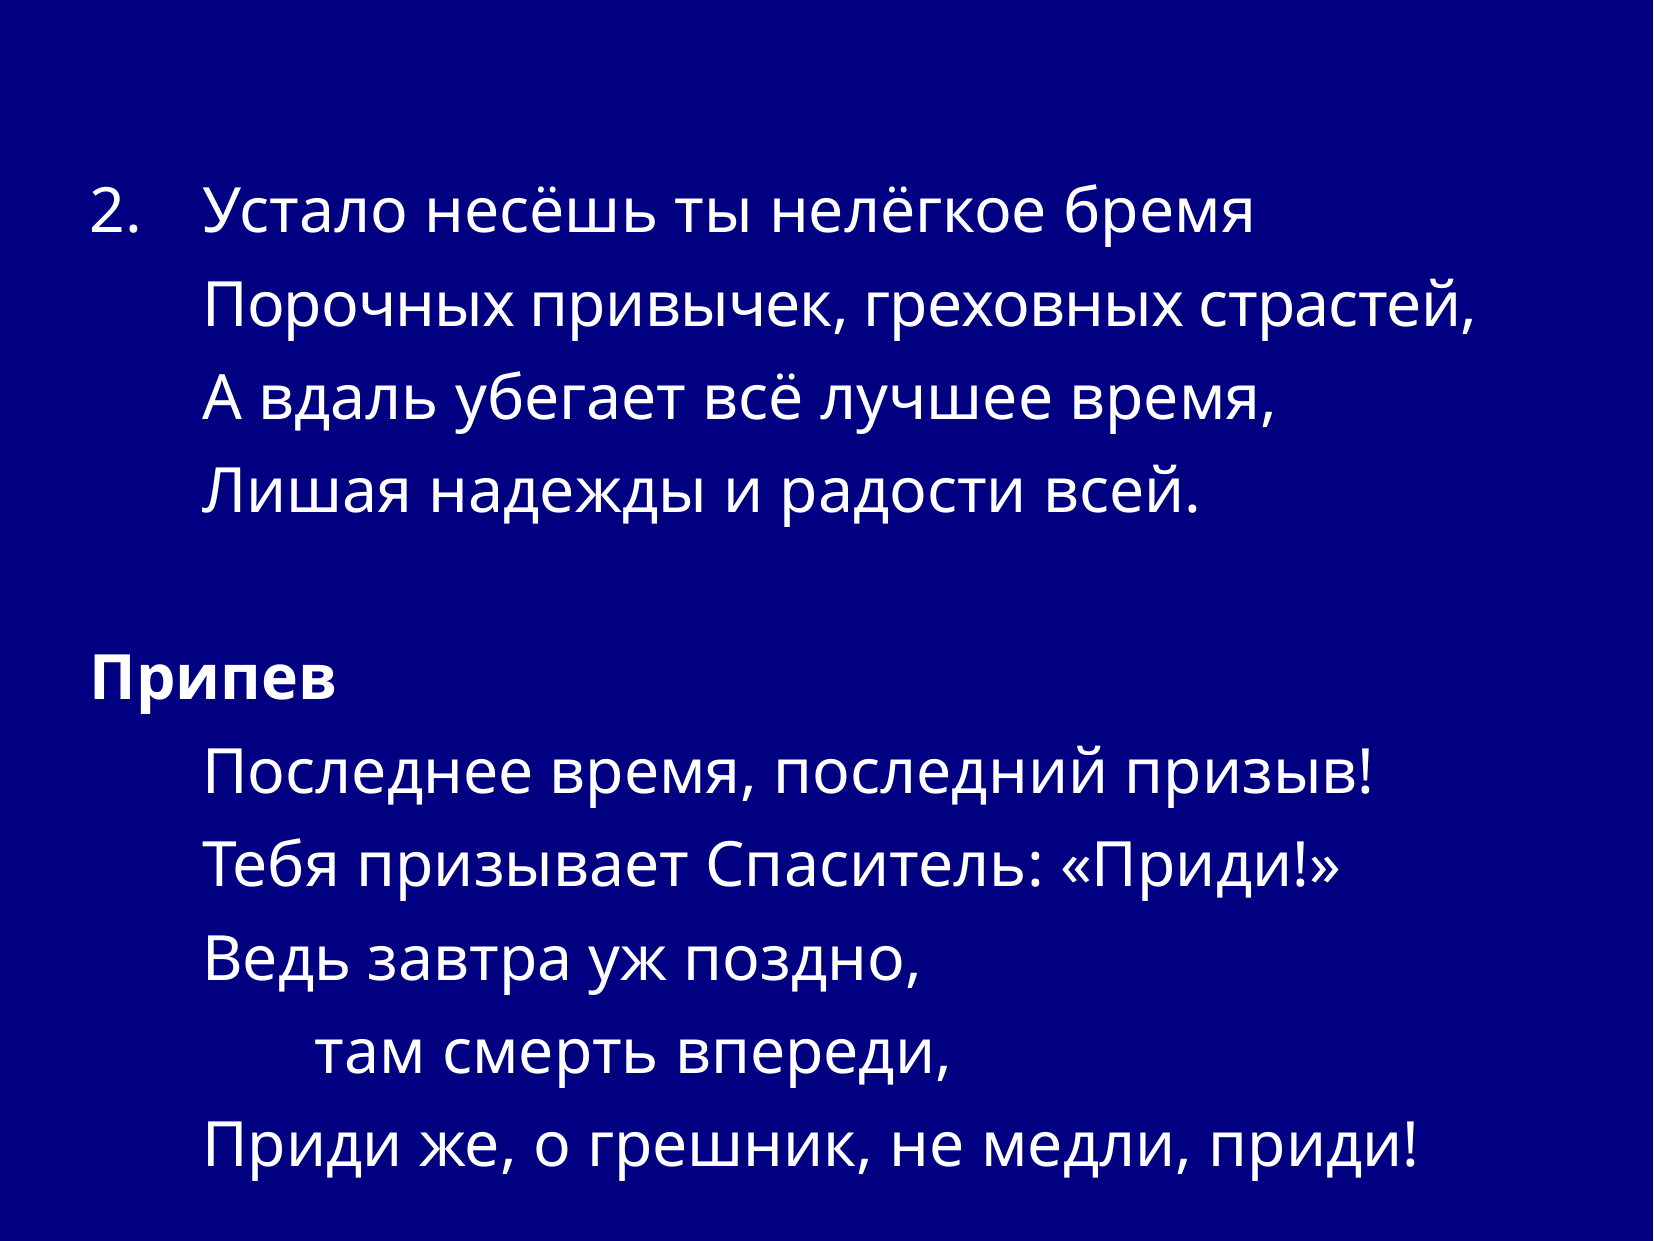

2.	Устало несёшь ты нелёгкое бремя
	Порочных привычек, греховных страстей,
	А вдаль убегает всё лучшее время,
	Лишая надежды и радости всей.
Припев
	Последнее время, последний призыв!
	Тебя призывает Спаситель: «Приди!»
	Ведь завтра уж поздно,
		там смерть впереди,
	Приди же, о грешник, не медли, приди!